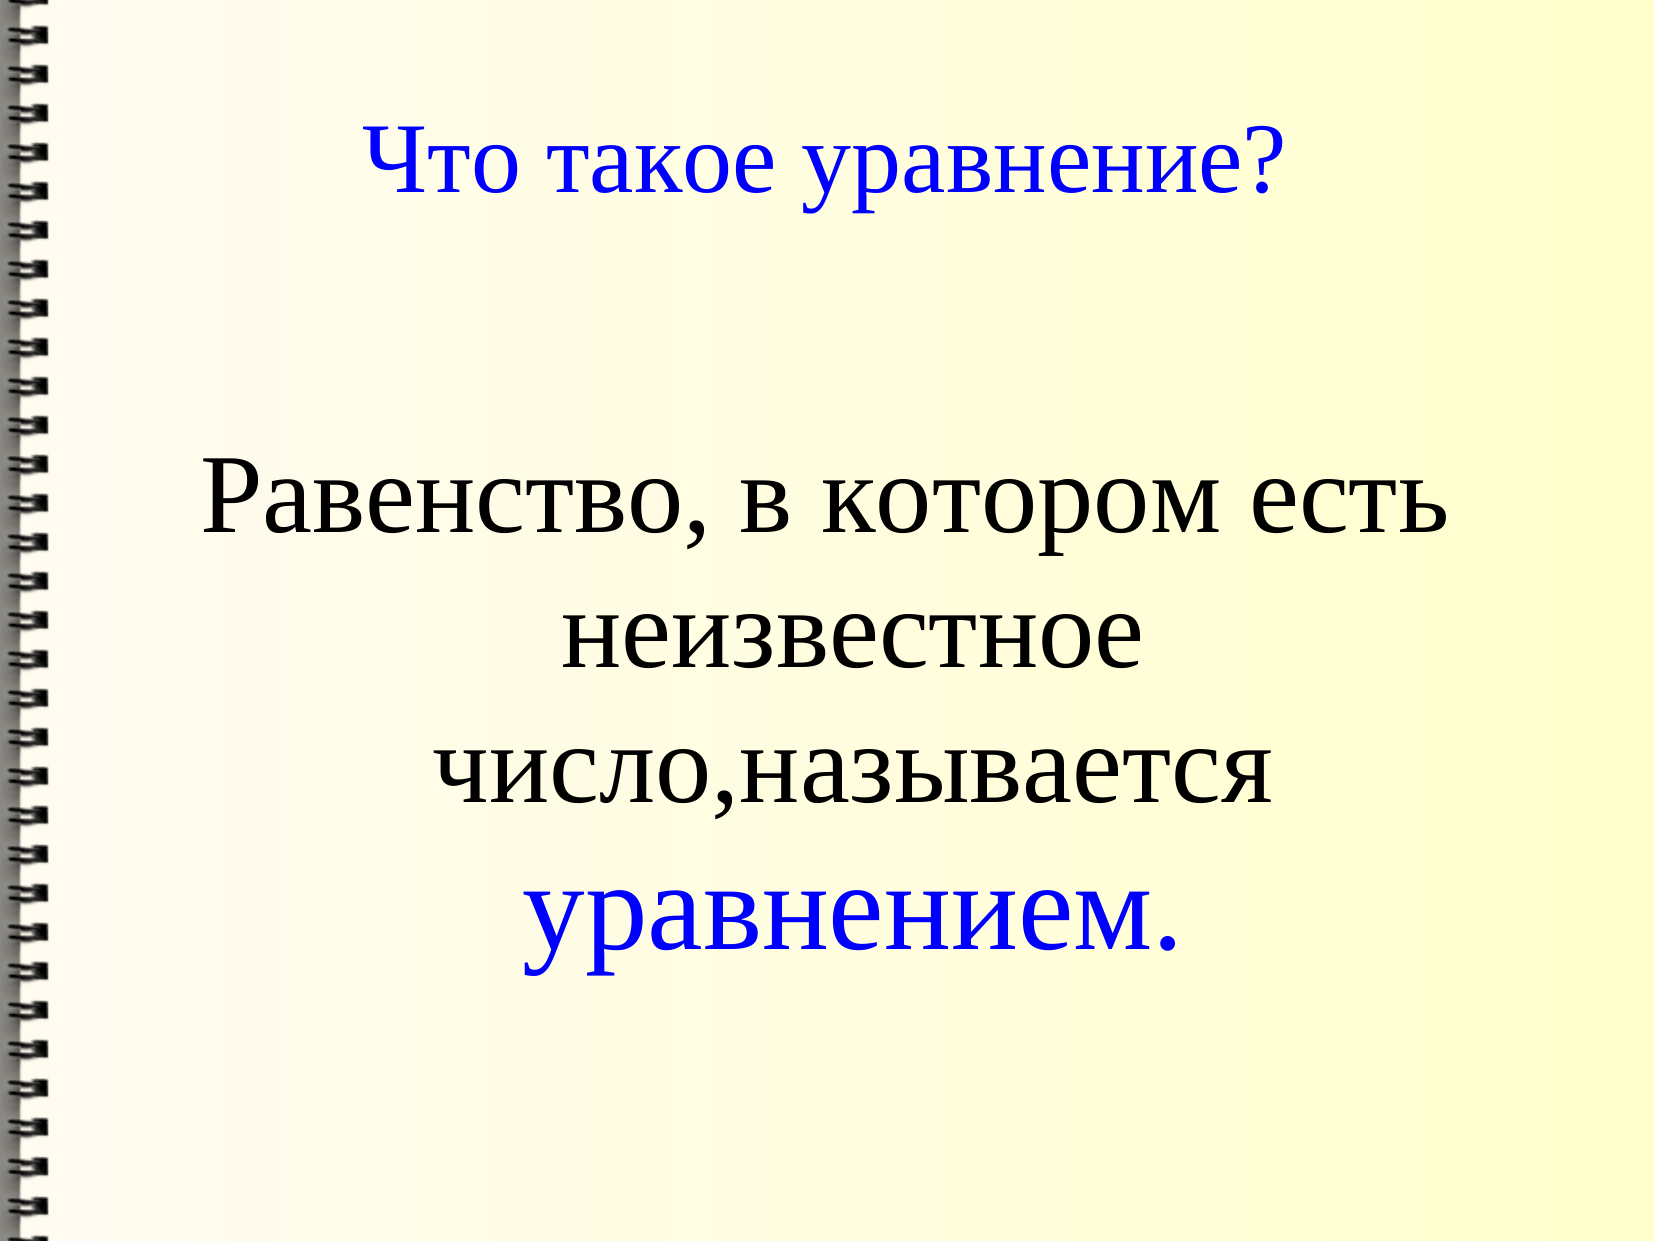

Что такое уравнение?
Равенство, в котором есть неизвестное число,называется уравнением.